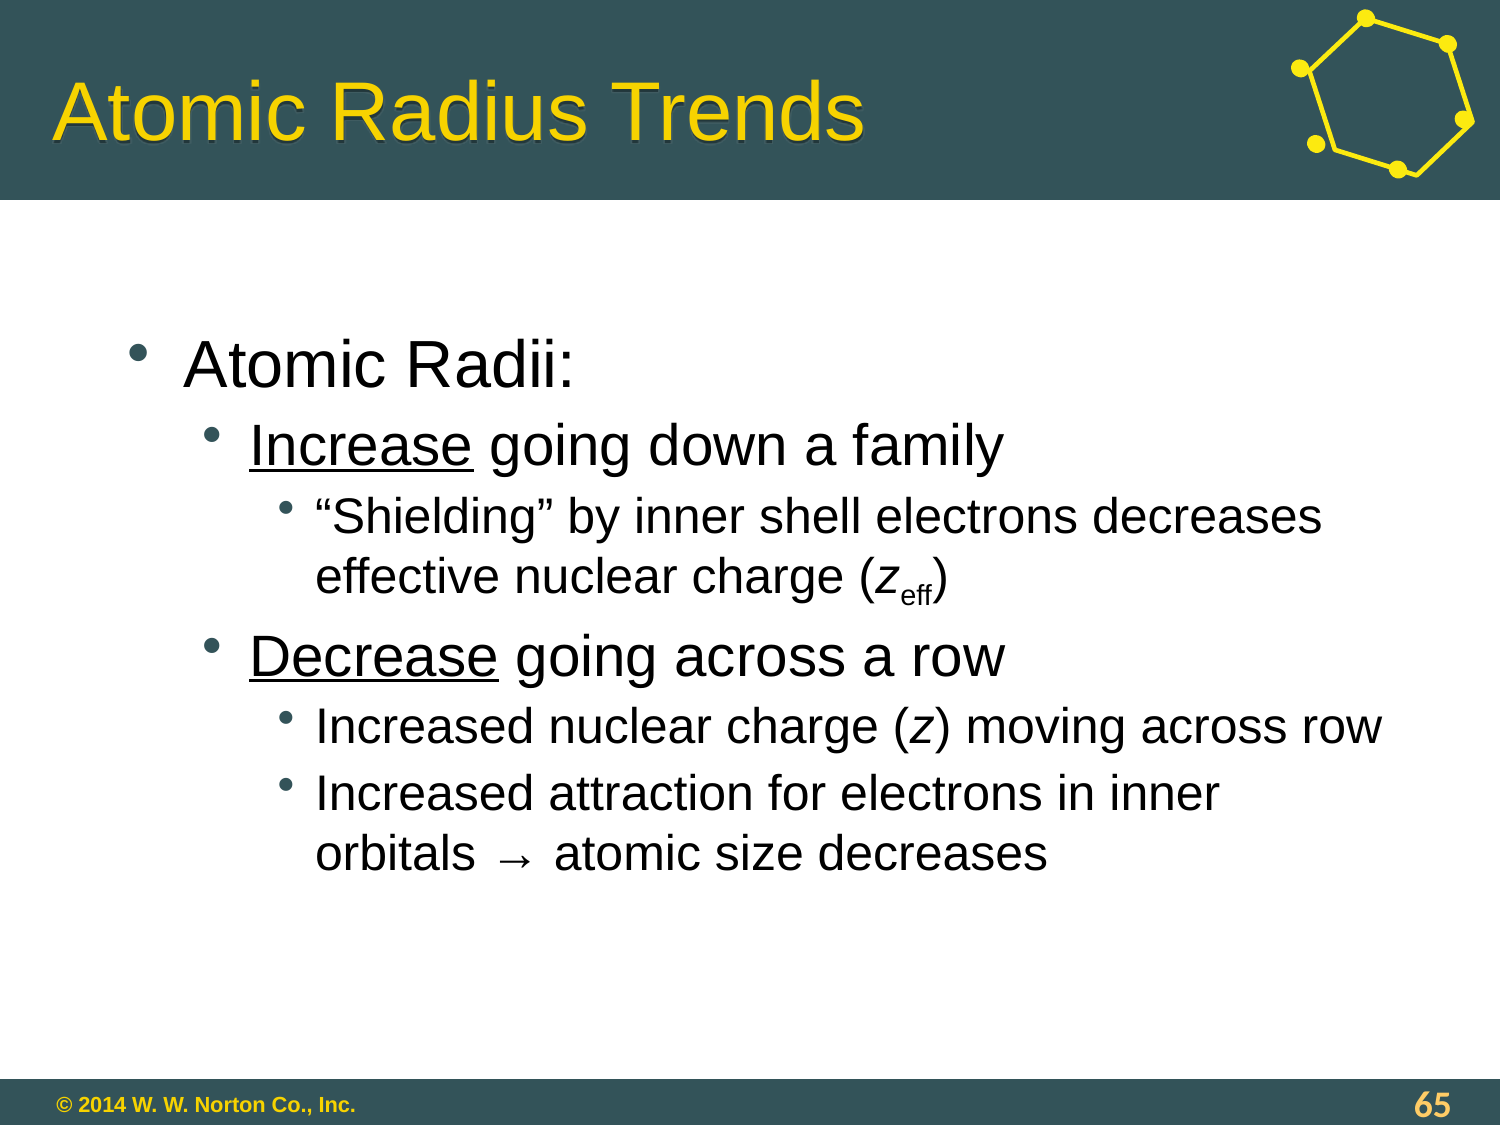

Atomic Radius Trends
# Atomic Radii:
Increase going down a family
“Shielding” by inner shell electrons decreases effective nuclear charge (zeff)
Decrease going across a row
Increased nuclear charge (z) moving across row
Increased attraction for electrons in inner orbitals → atomic size decreases